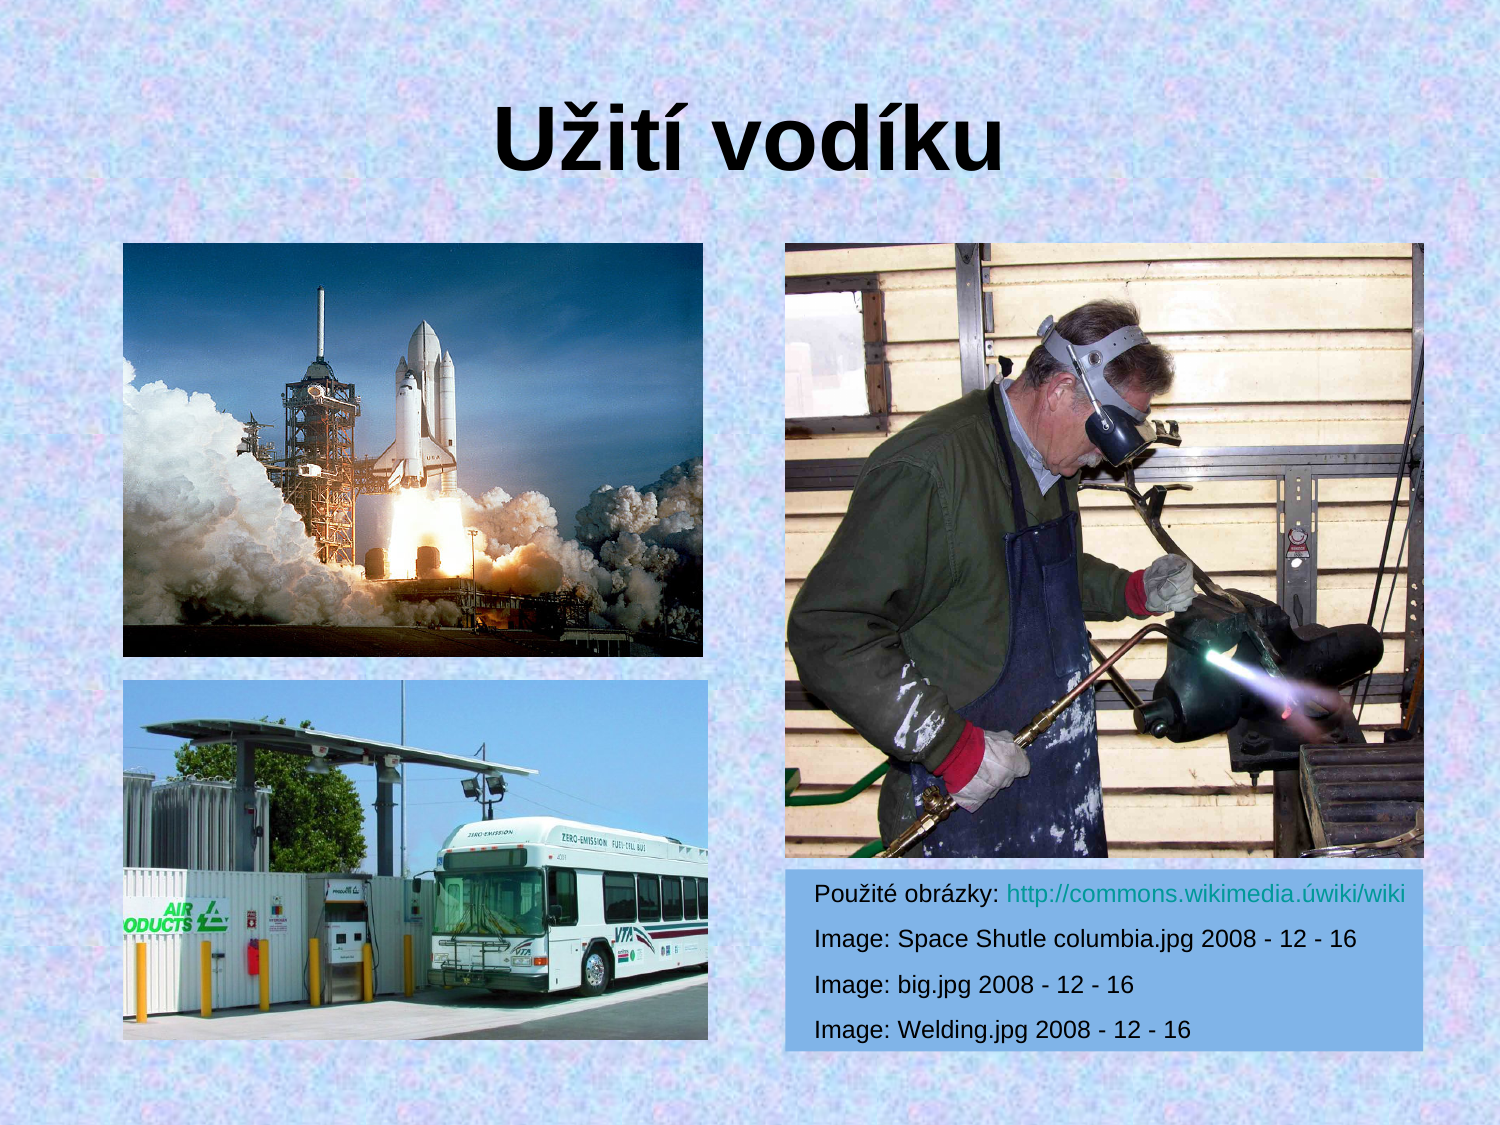

# Užití vodíku
 Použité obrázky: http://commons.wikimedia.úwiki/wiki
 Image: Space Shutle columbia.jpg 2008 - 12 - 16
 Image: big.jpg 2008 - 12 - 16
 Image: Welding.jpg 2008 - 12 - 16